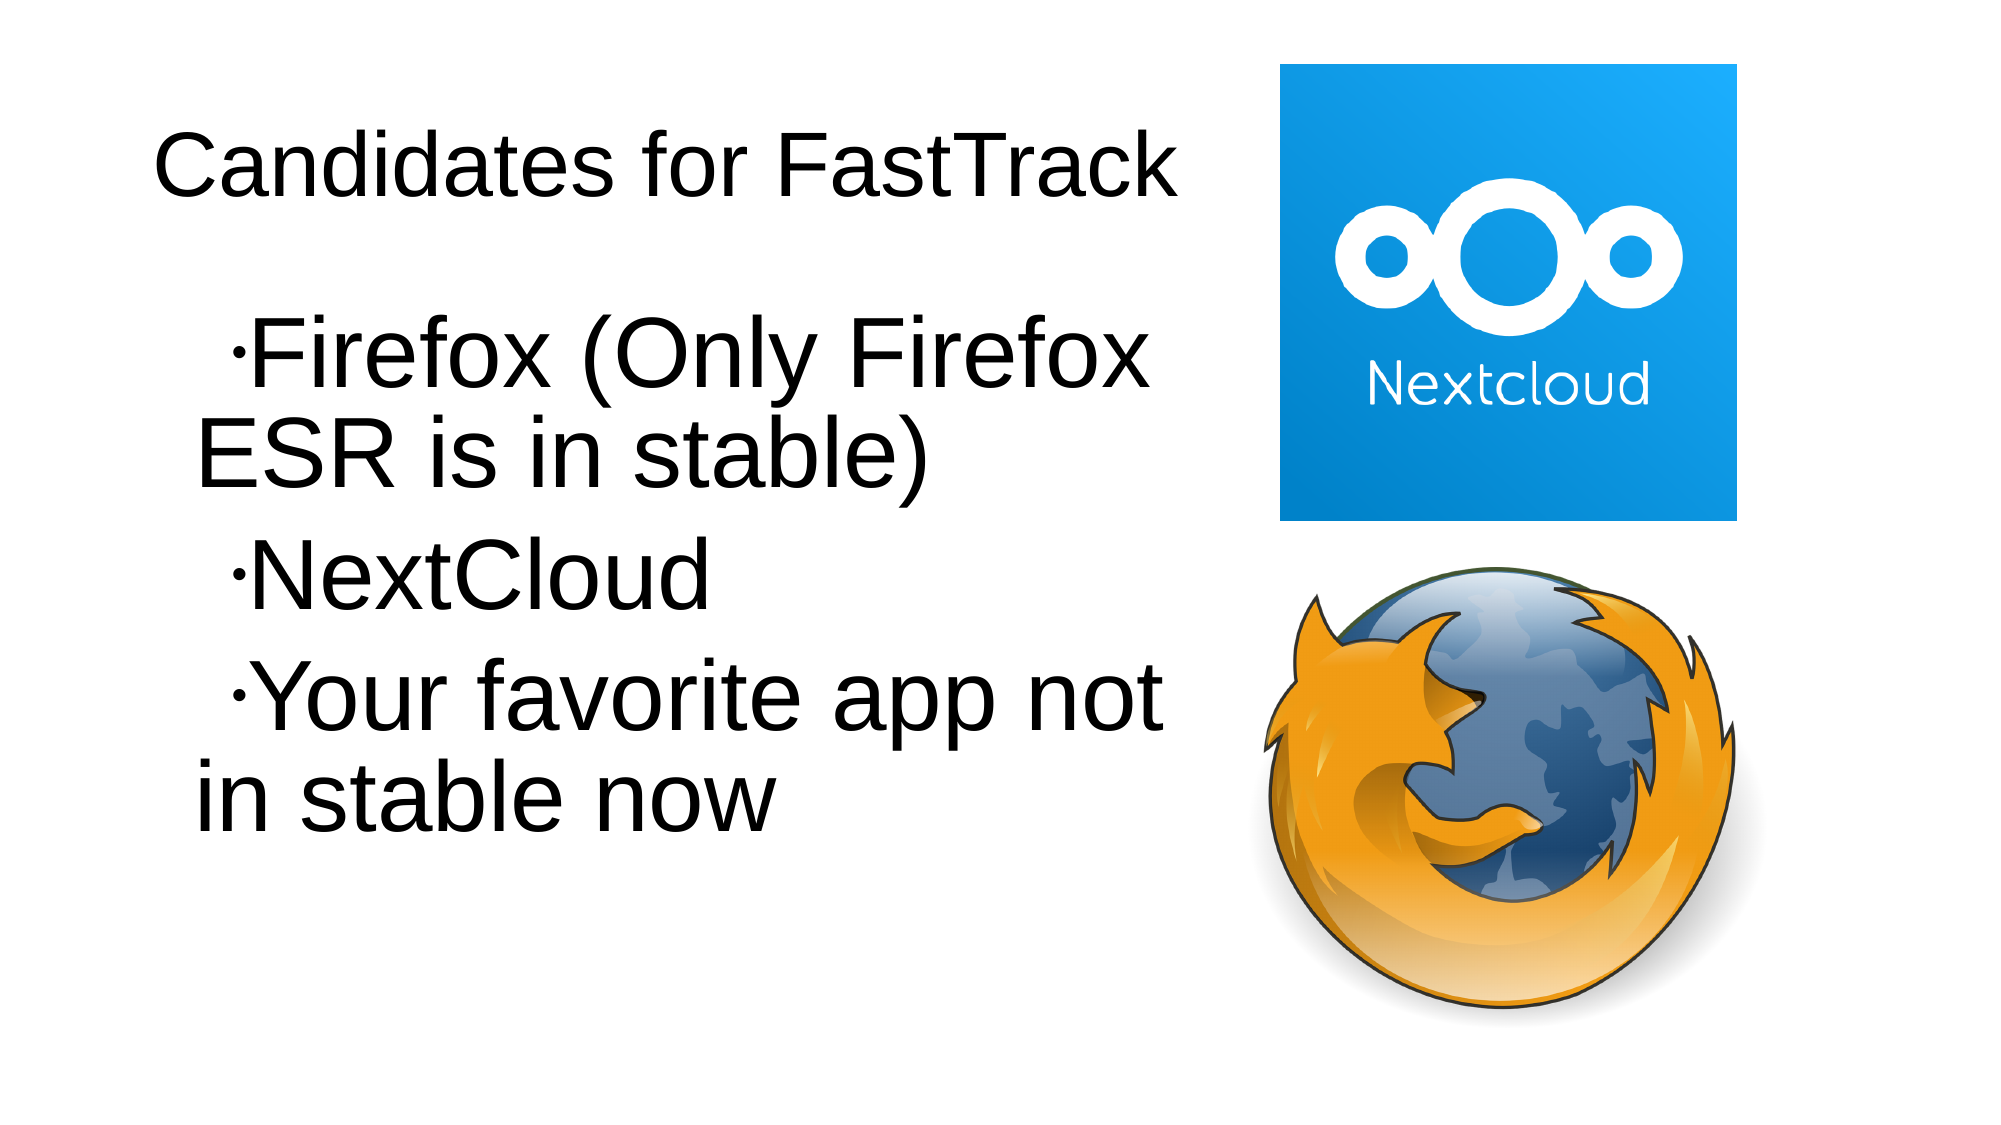

# Candidates for FastTrack
Firefox (Only Firefox ESR is in stable)
NextCloud
Your favorite app not in stable now